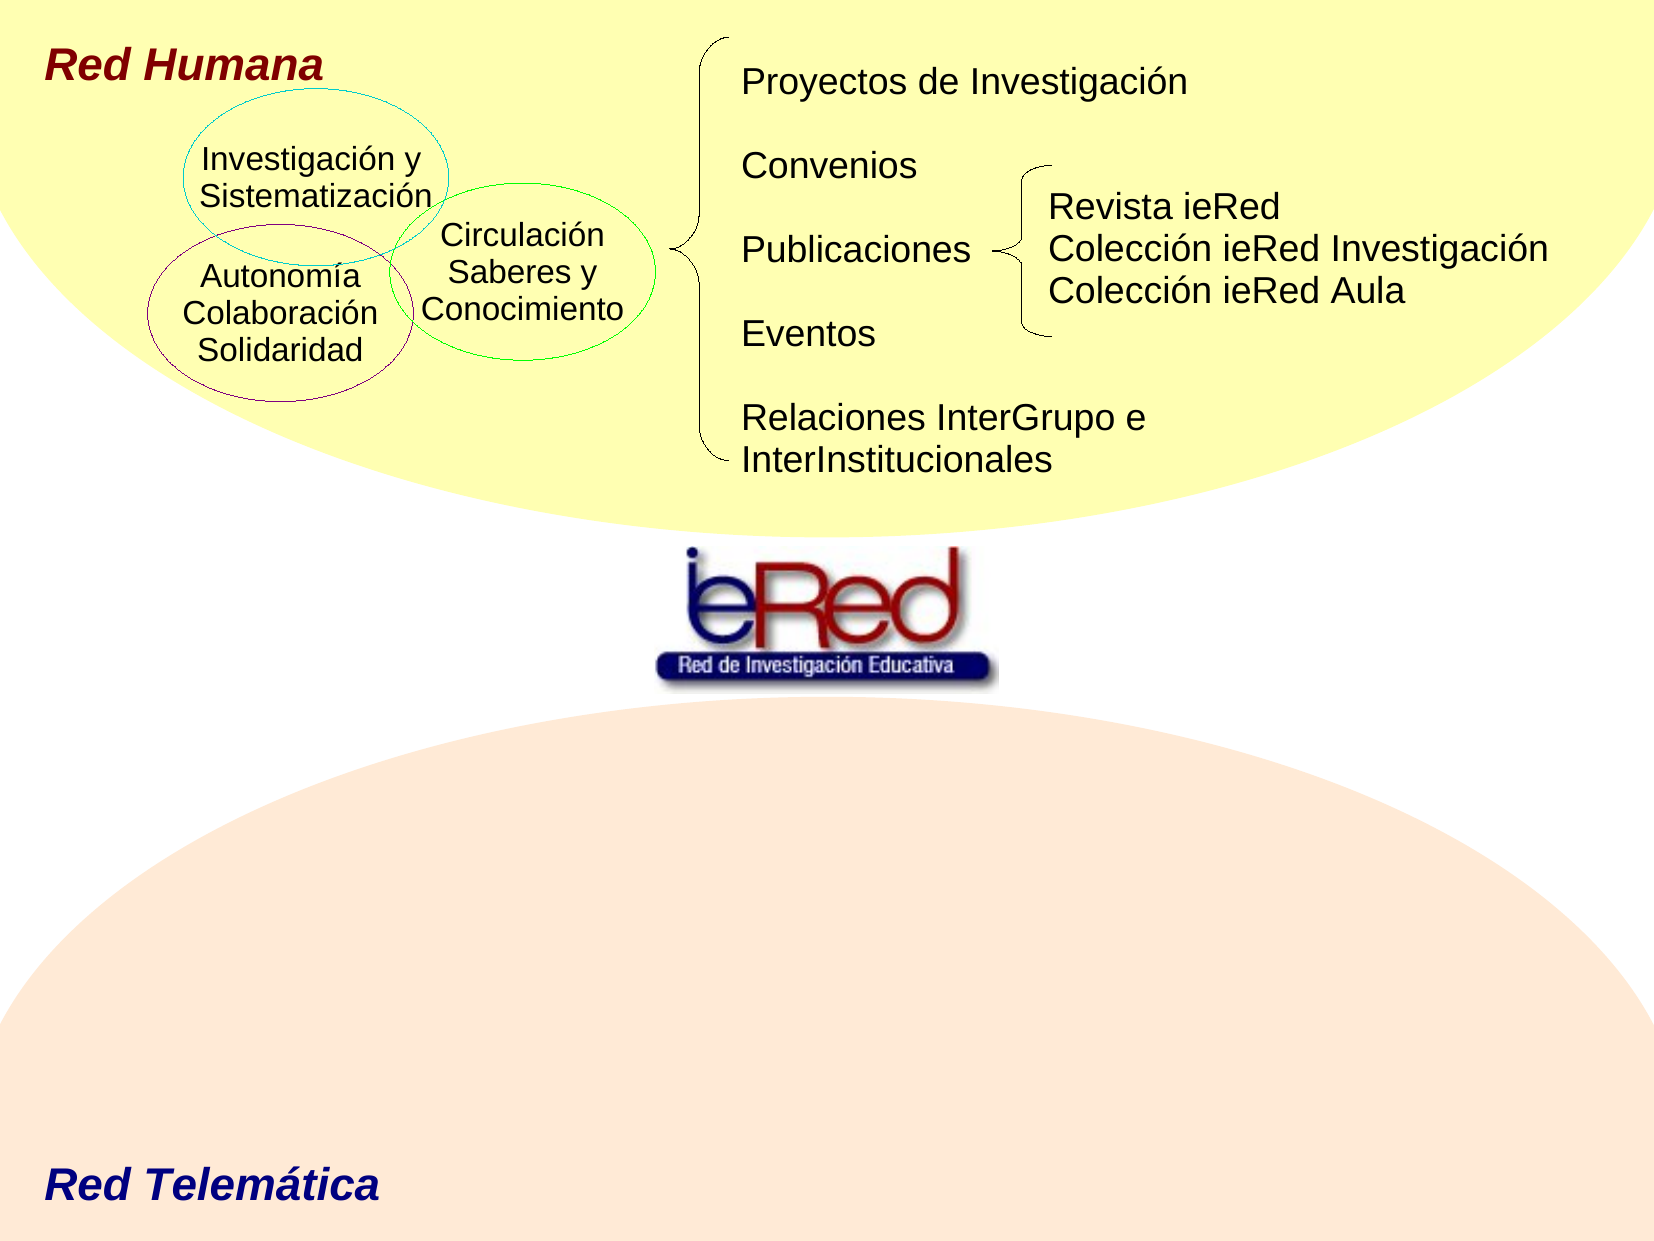

Red Humana
Proyectos de Investigación
Convenios
Publicaciones
Eventos
Relaciones InterGrupo e InterInstitucionales
Investigación y
Sistematización
Revista ieRed
Colección ieRed Investigación
Colección ieRed Aula
Circulación
Saberes y
Conocimiento
Autonomía
Colaboración
Solidaridad
Red Telemática